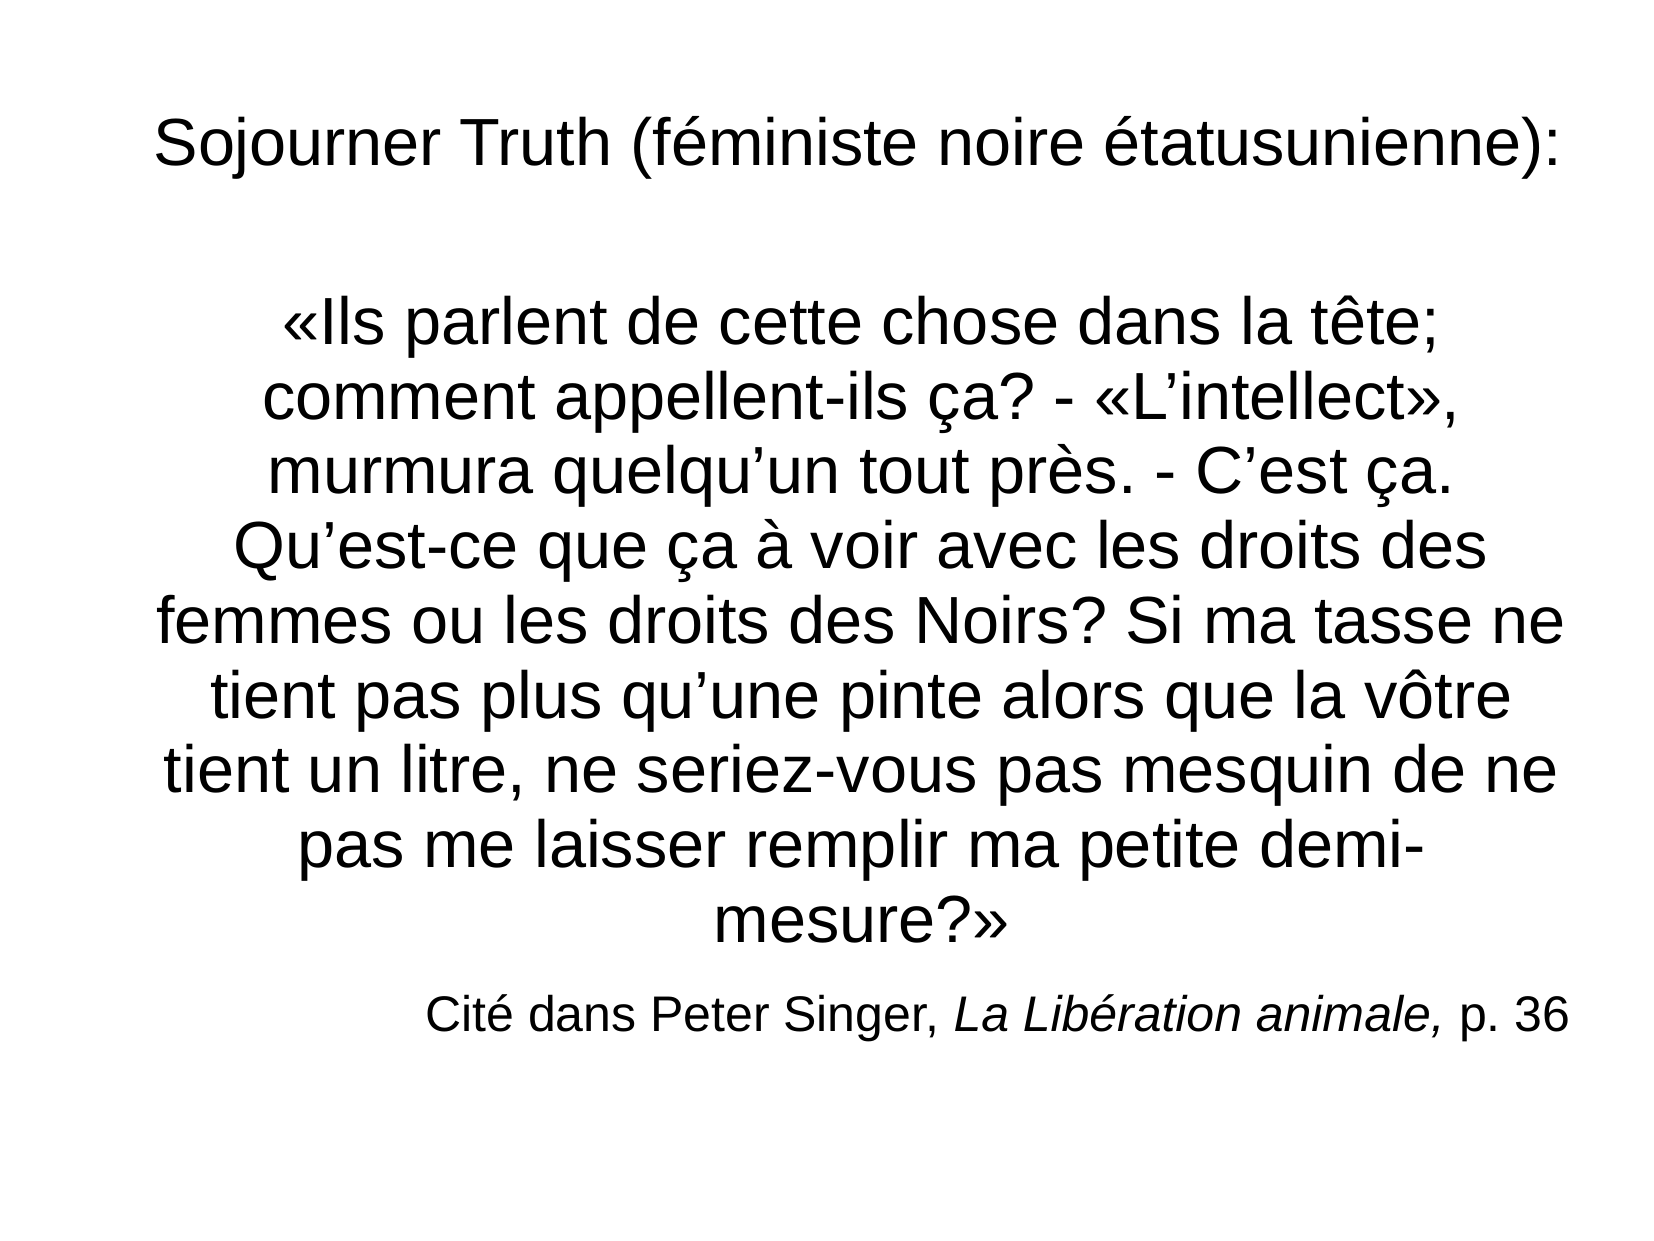

# Sojourner Truth (féministe noire étatusunienne):
«Ils parlent de cette chose dans la tête; comment appellent-ils ça? - «L’intellect», murmura quelqu’un tout près. - C’est ça. Qu’est-ce que ça à voir avec les droits des femmes ou les droits des Noirs? Si ma tasse ne tient pas plus qu’une pinte alors que la vôtre tient un litre, ne seriez-vous pas mesquin de ne pas me laisser remplir ma petite demi-mesure?»
Cité dans Peter Singer, La Libération animale, p. 36